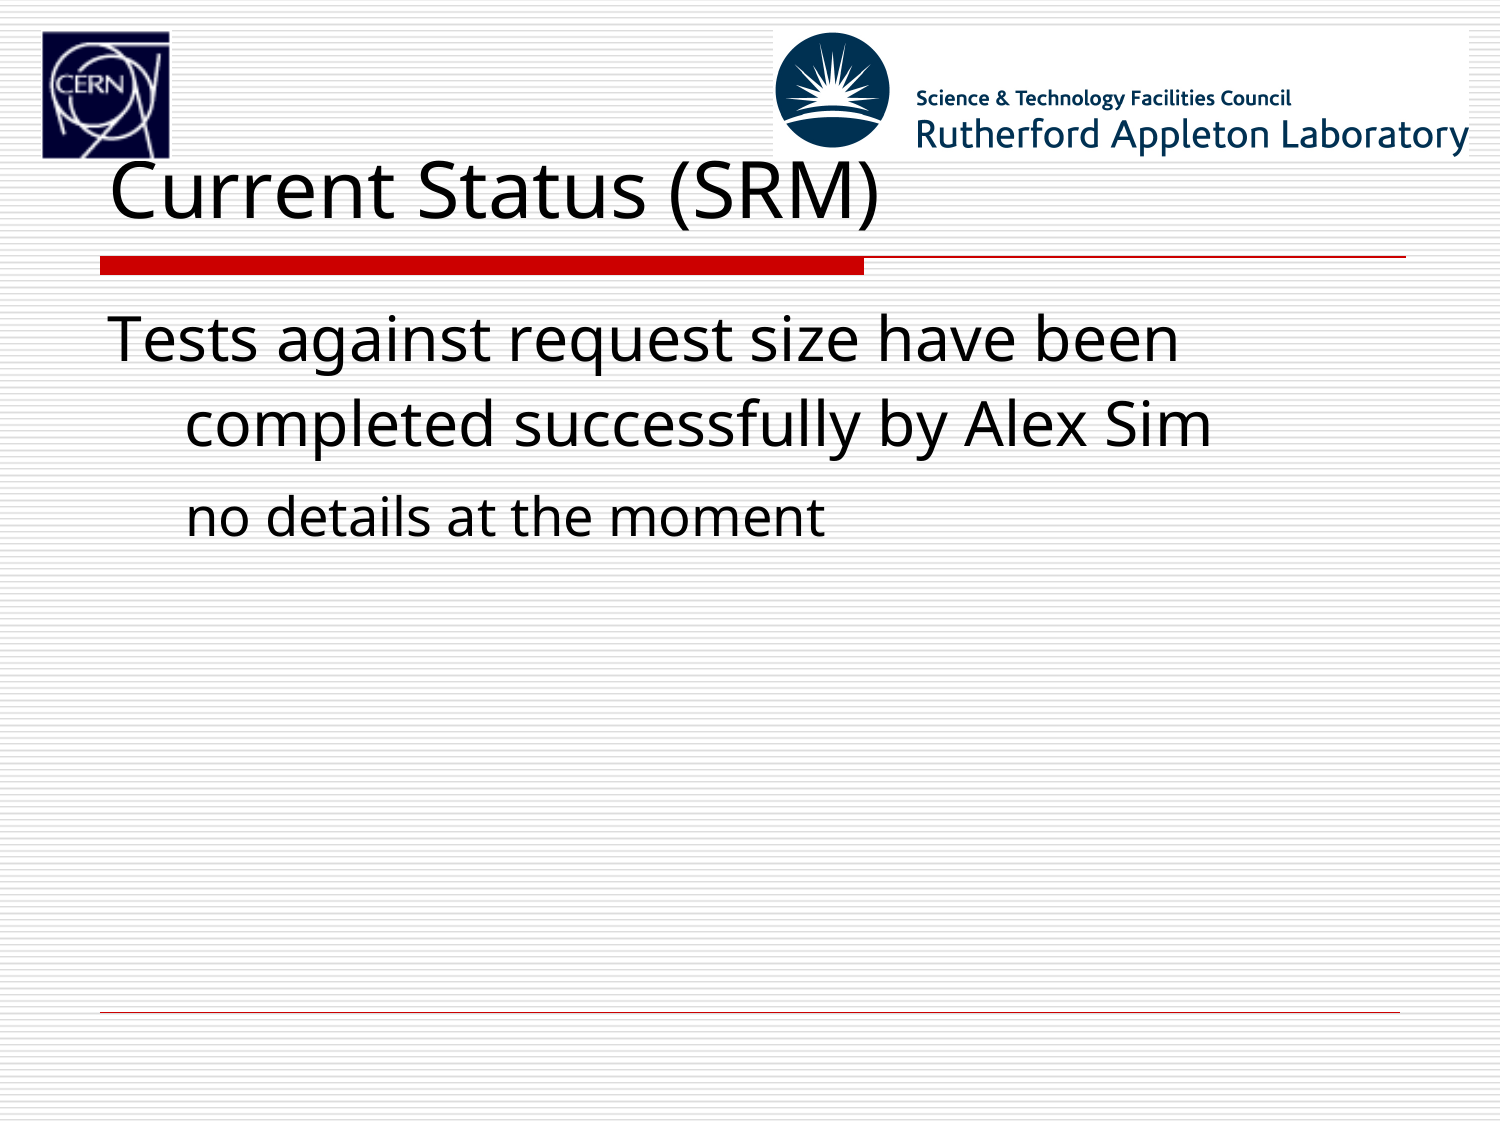

# Current Status (SRM)
Tests against request size have been completed successfully by Alex Sim
no details at the moment